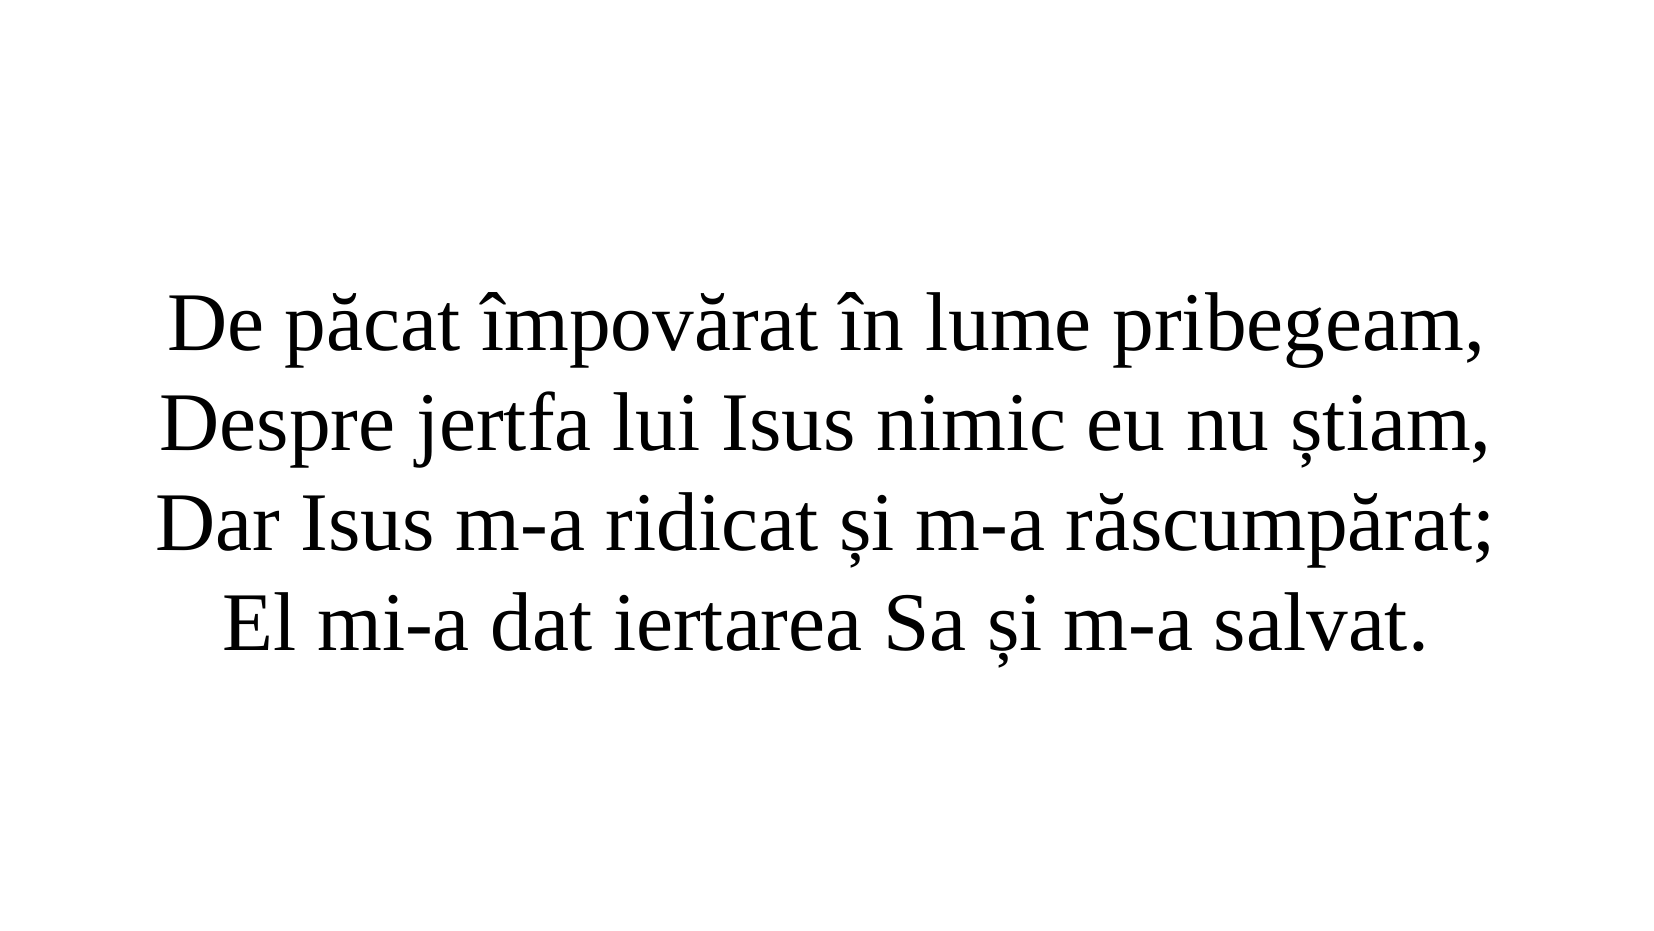

# De păcat împovărat în lume pribegeam, Despre jertfa lui Isus nimic eu nu știam, Dar Isus m-a ridicat și m-a răscumpărat; El mi-a dat iertarea Sa și m-a salvat.